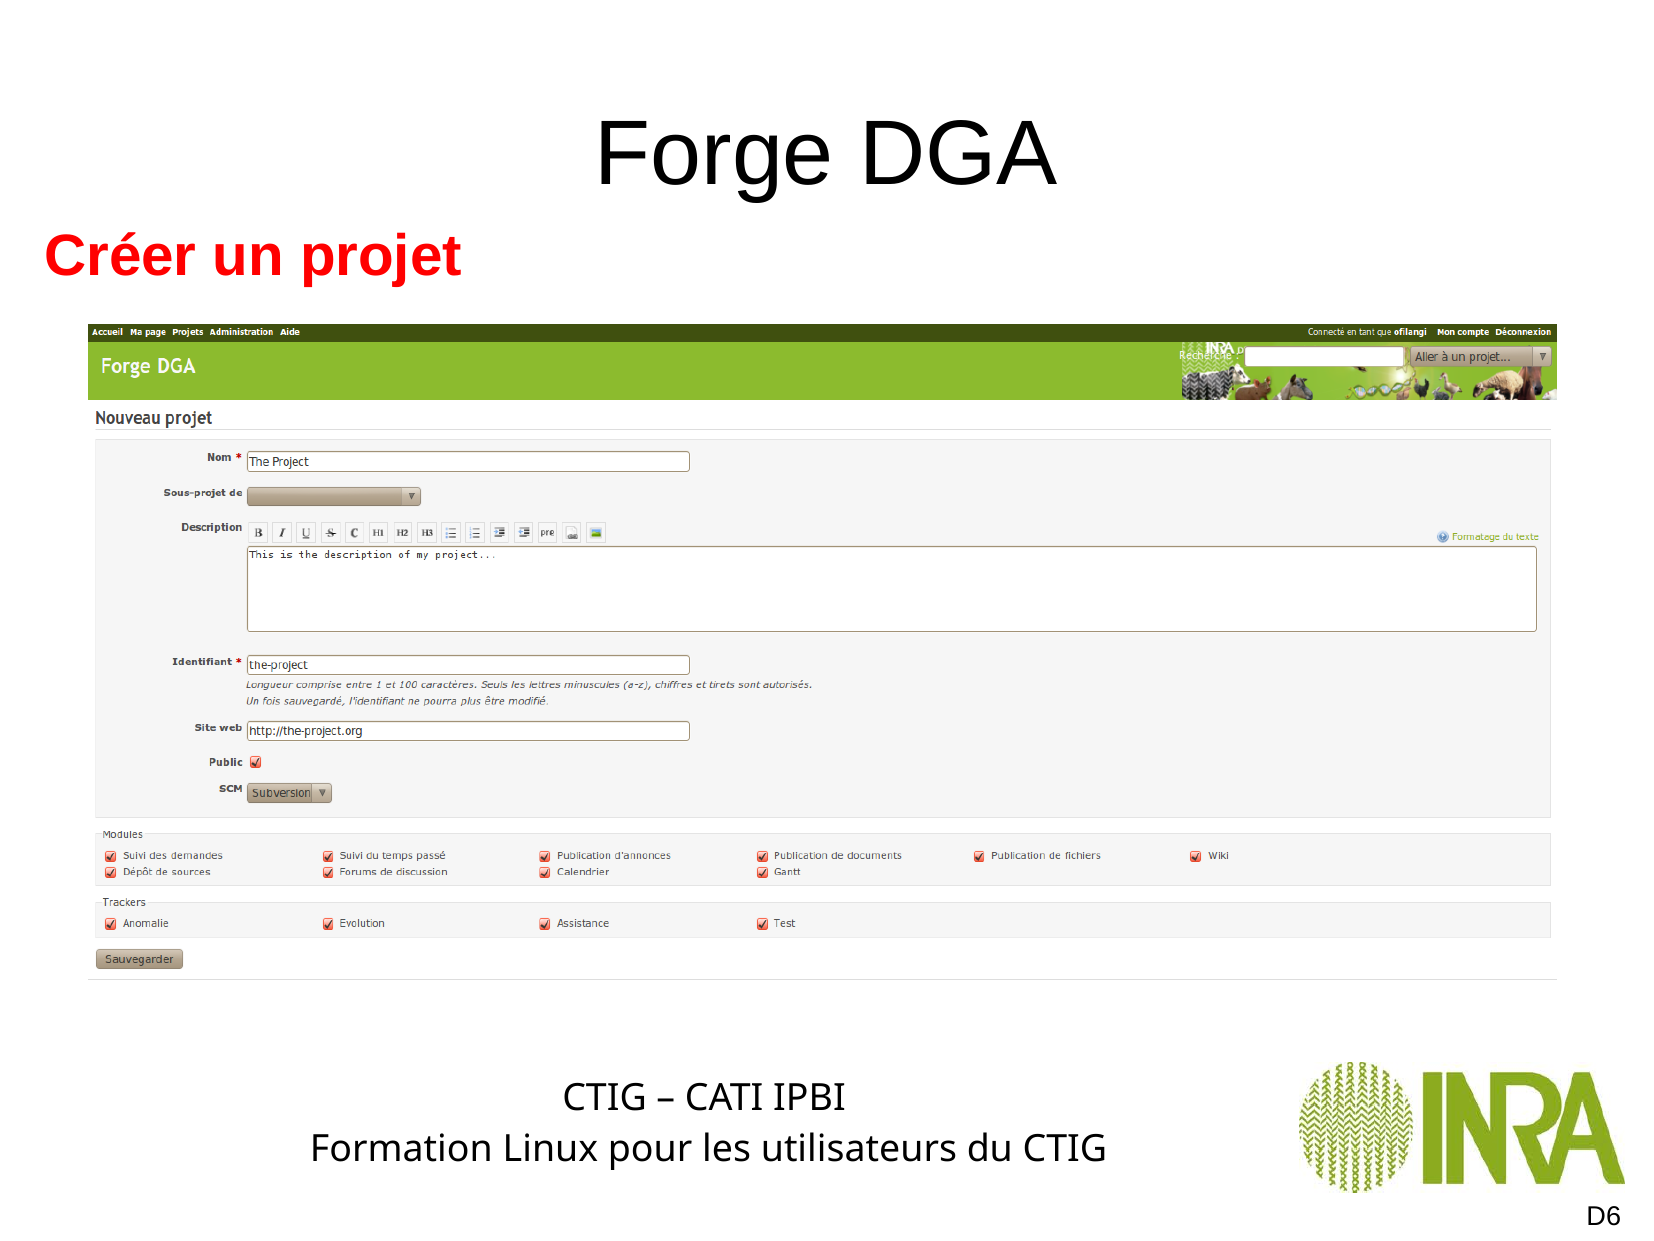

# Forge DGA
Créer un projet
CTIG – CATI IPBI
Formation Linux pour les utilisateurs du CTIG
D